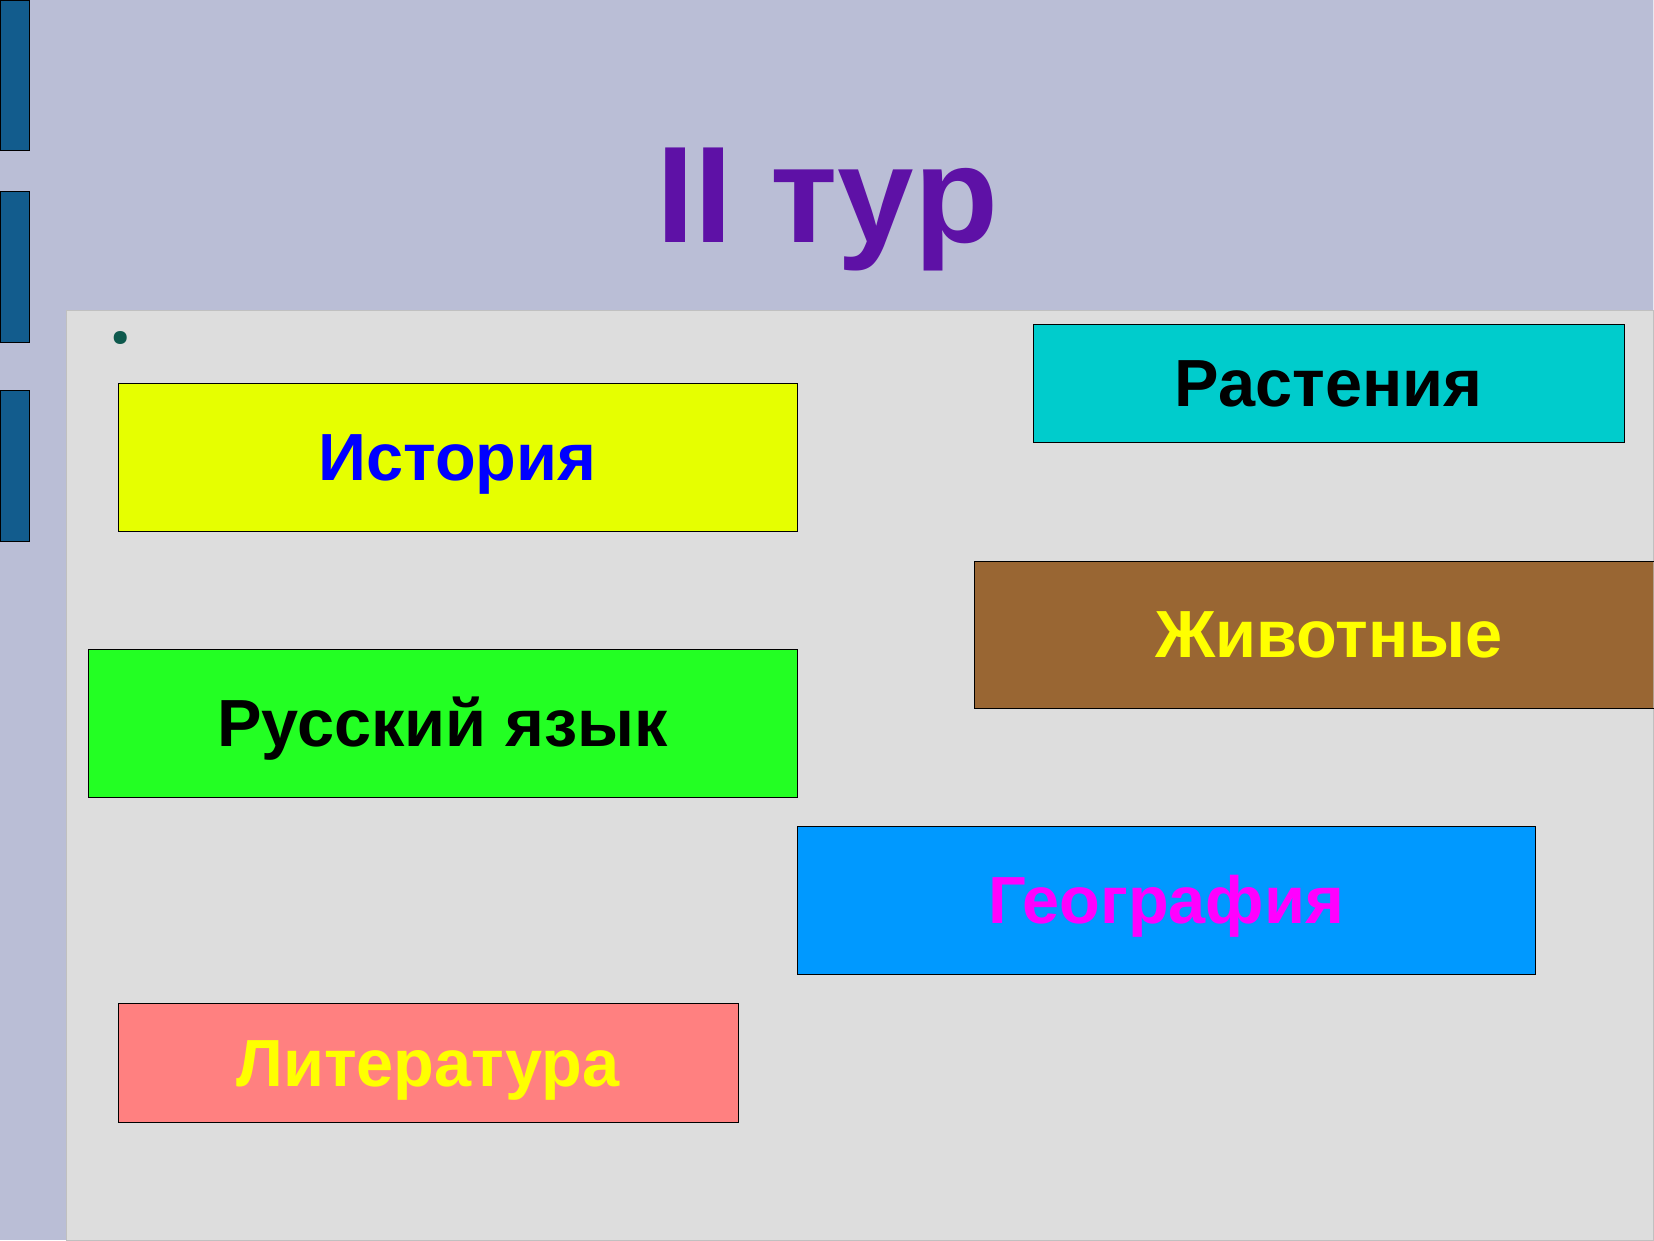

# II тур
Растения
История
Животные
Русский язык
География
Литература